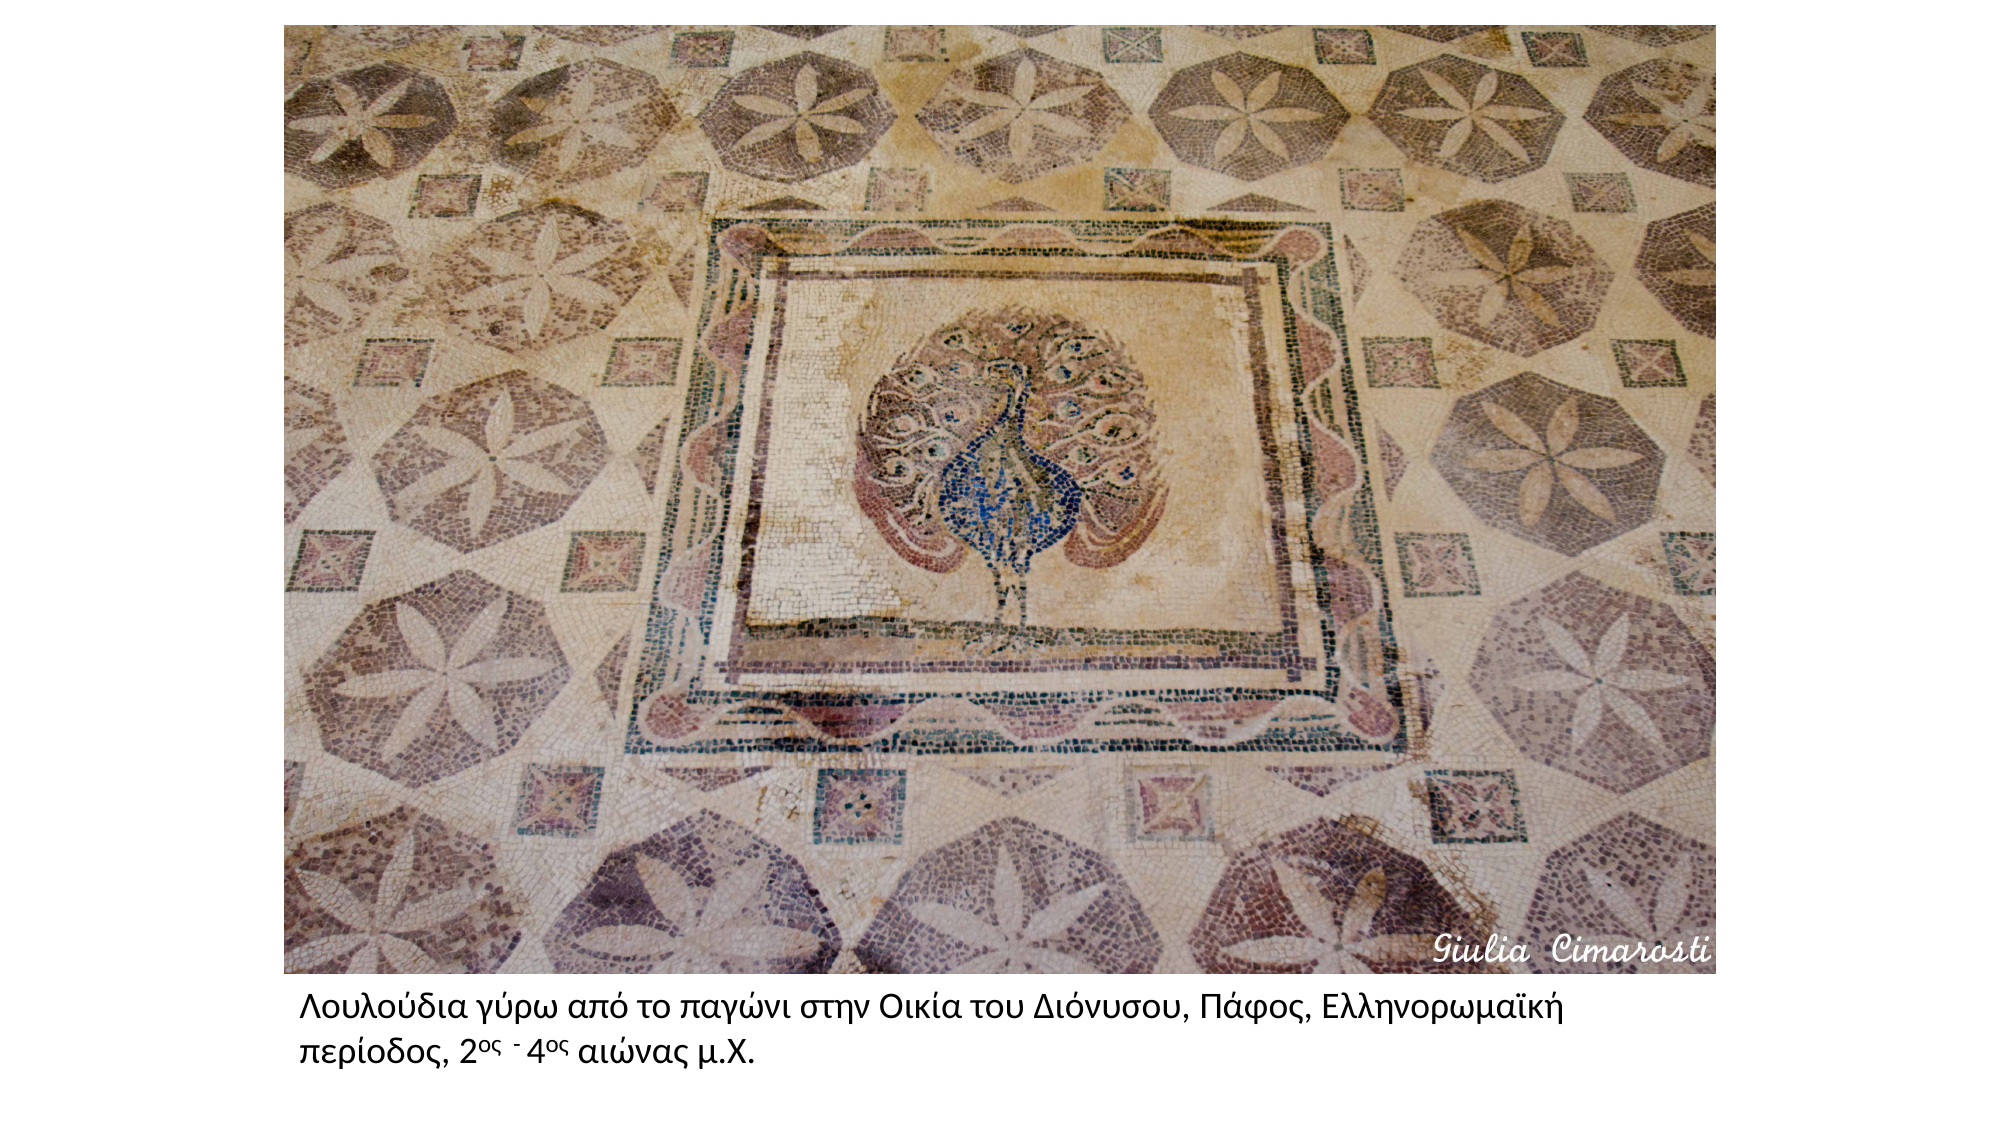

Λουλούδια γύρω από το παγώνι στην Οικία του Διόνυσου, Πάφος, Ελληνορωμαϊκή περίοδος, 2ος - 4ος αιώνας μ.Χ.